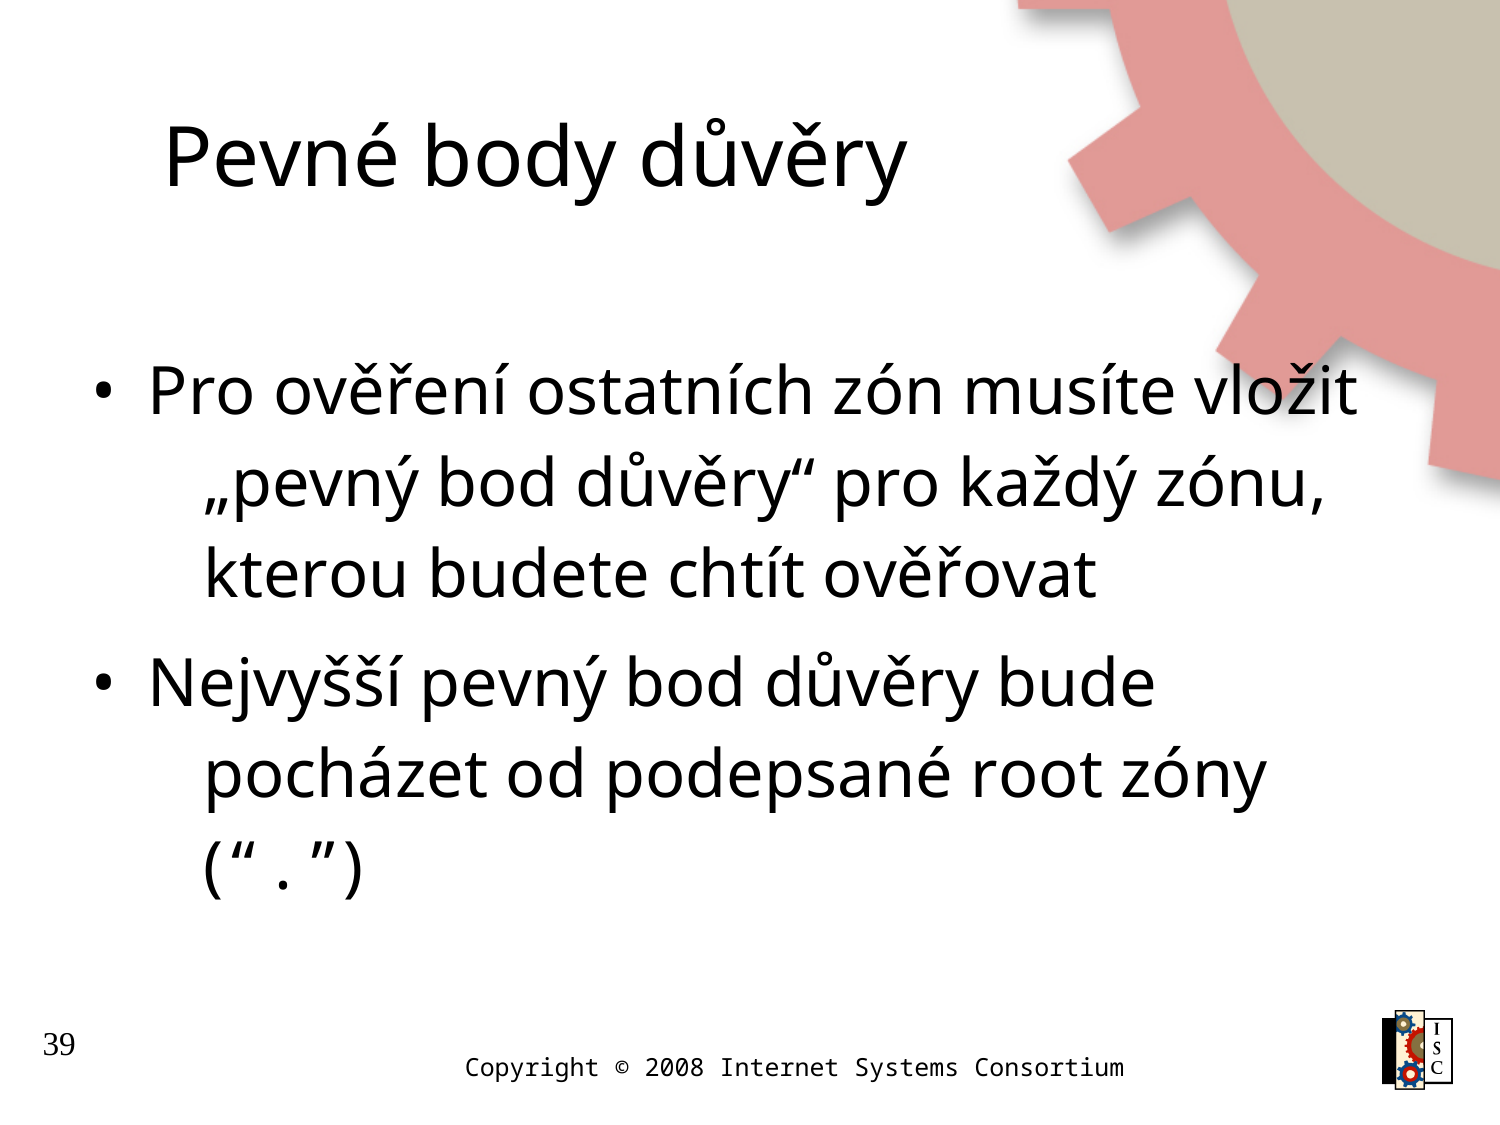

# Pevné body důvěry
Pro ověření ostatních zón musíte vložit „pevný bod důvěry“ pro každý zónu, kterou budete chtít ověřovat
Nejvyšší pevný bod důvěry bude pocházet od podepsané root zóny (“.”)